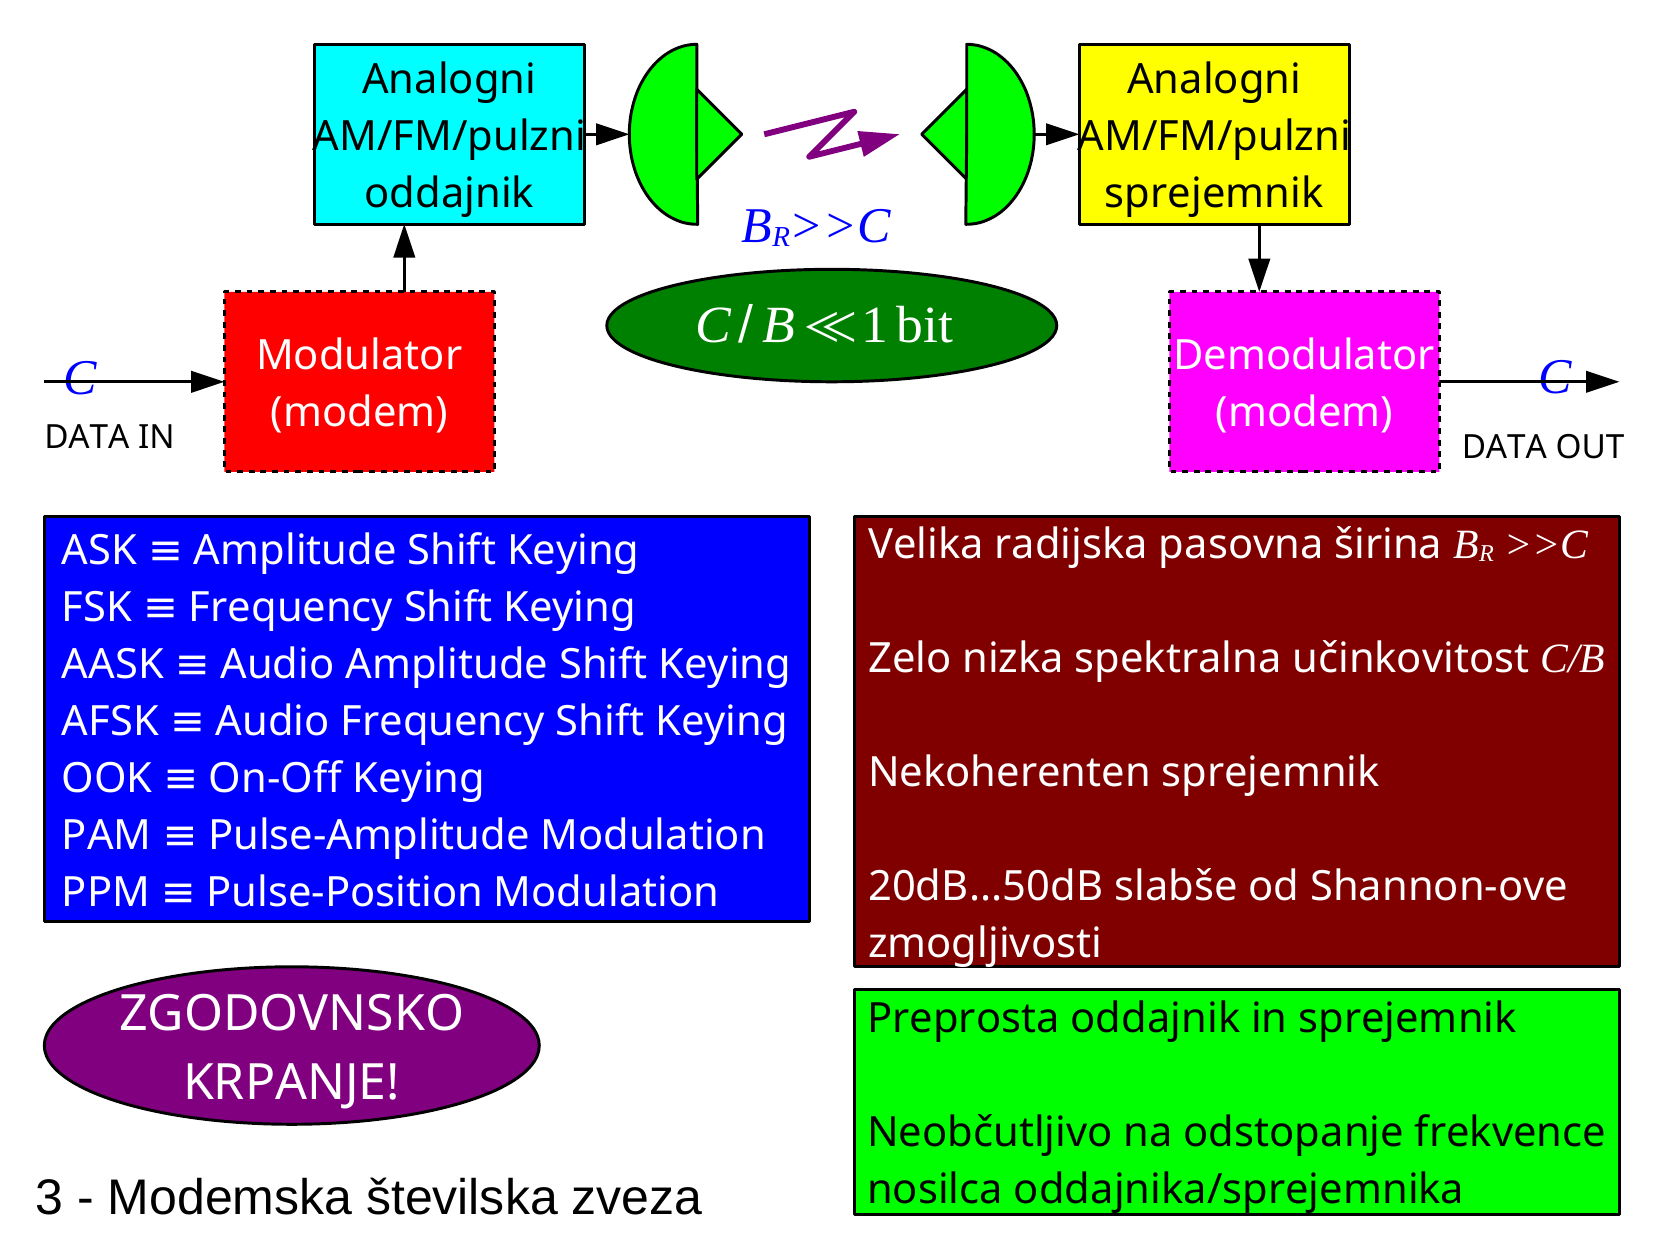

Analogni
AM/FM/pulzni
oddajnik
Analogni
AM/FM/pulzni
sprejemnik
BR>>C
Modulator
(modem)
Demodulator
(modem)
C
C
DATA IN
DATA OUT
ASK ≡ Amplitude Shift Keying
FSK ≡ Frequency Shift Keying
AASK ≡ Audio Amplitude Shift Keying
AFSK ≡ Audio Frequency Shift Keying
OOK ≡ On-Off Keying
PAM ≡ Pulse-Amplitude Modulation
PPM ≡ Pulse-Position Modulation
Velika radijska pasovna širina BR >>C
Zelo nizka spektralna učinkovitost C/B
Nekoherenten sprejemnik
20dB...50dB slabše od Shannon-ove
zmogljivosti
ZGODOVNSKO
KRPANJE!
Preprosta oddajnik in sprejemnik
Neobčutljivo na odstopanje frekvence
nosilca oddajnika/sprejemnika
3 - Modemska številska zveza